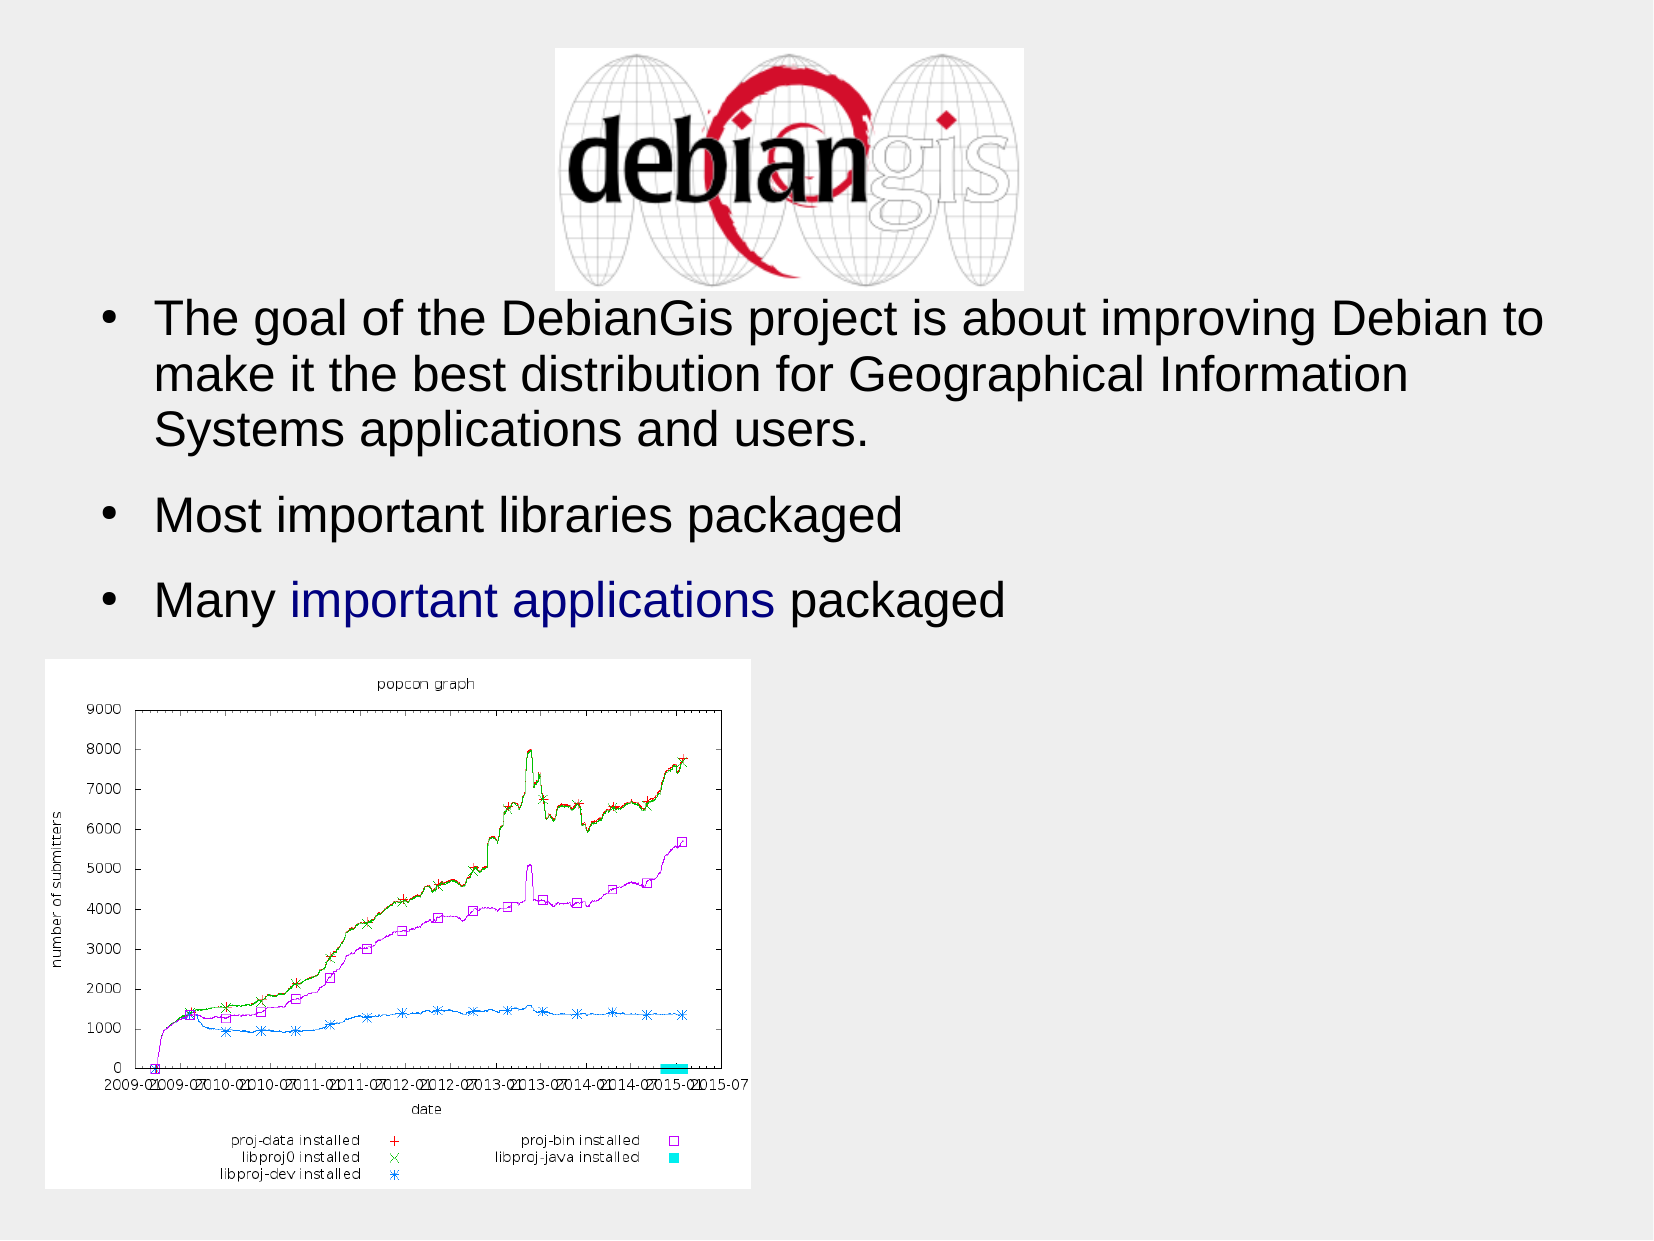

# The goal of the DebianGis project is about improving Debian to make it the best distribution for Geographical Information Systems applications and users.
Most important libraries packaged
Many important applications packaged